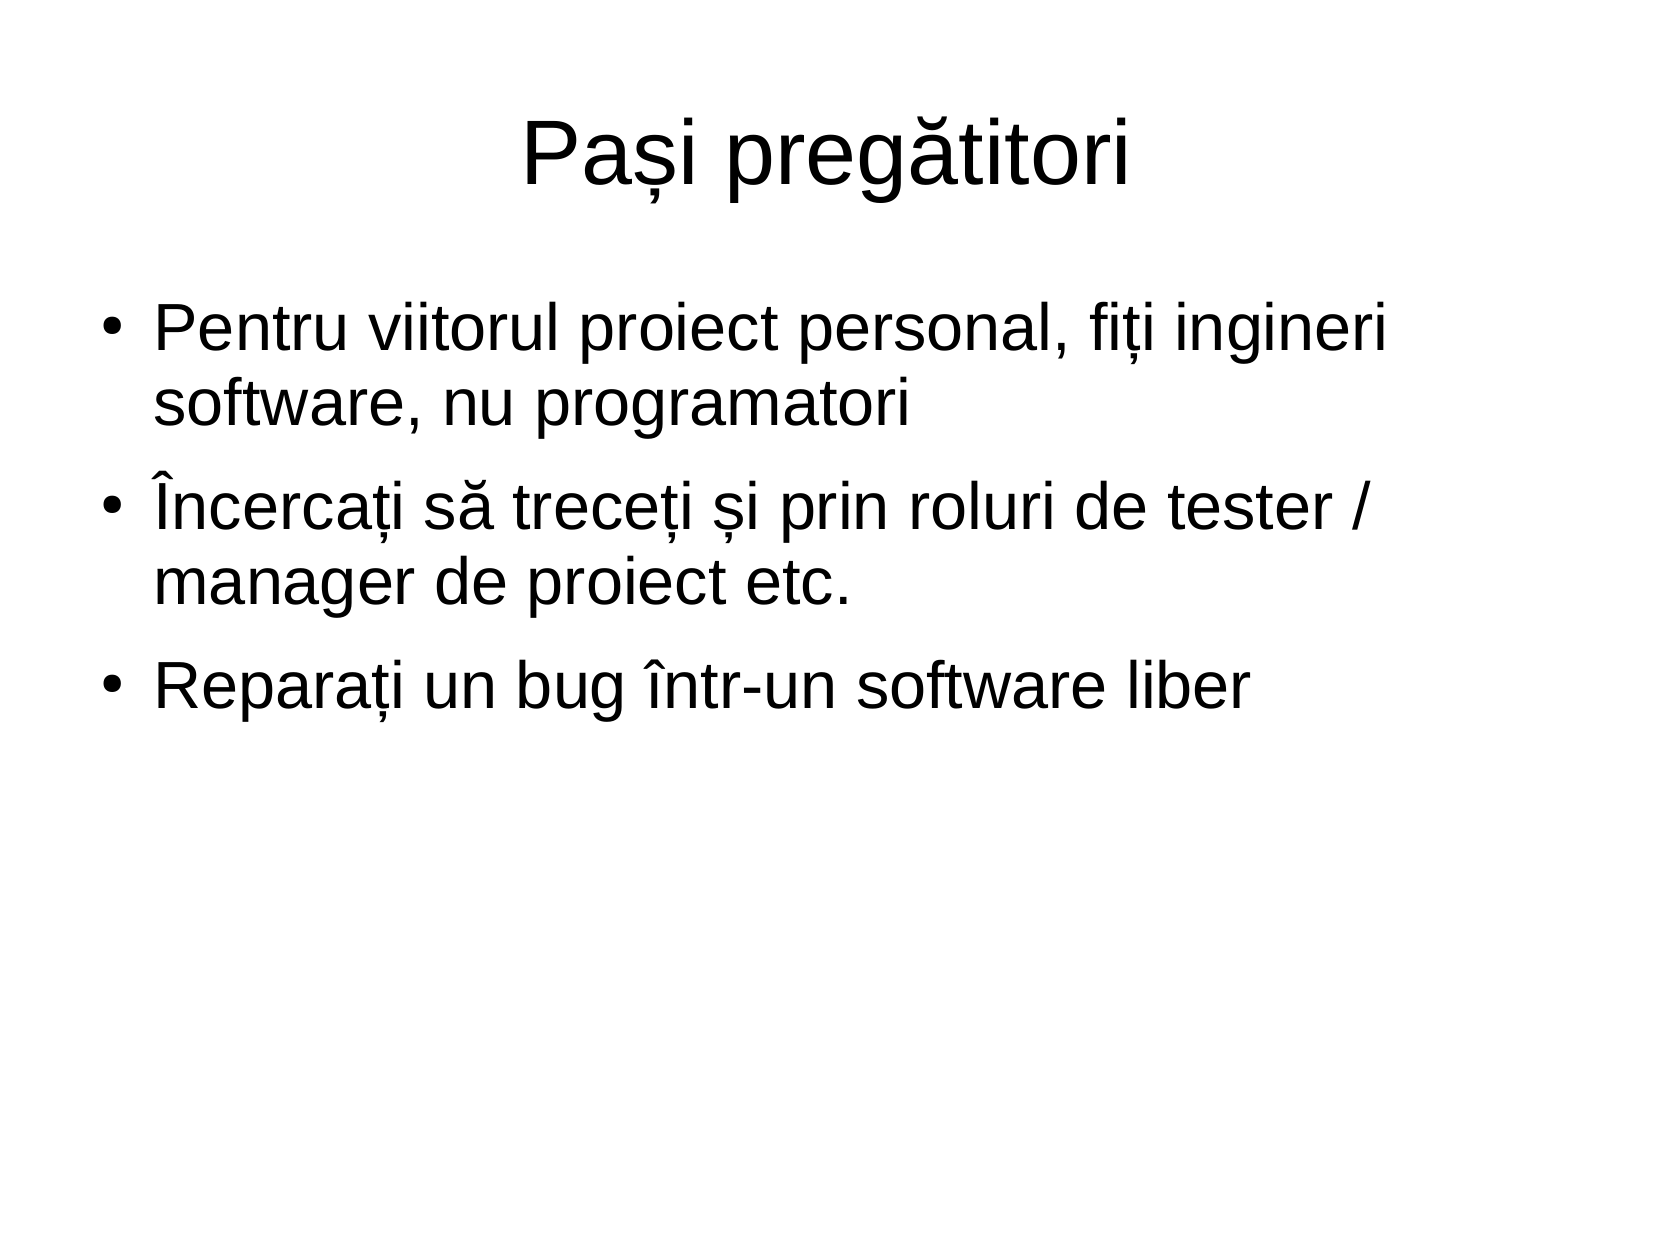

# Pași pregătitori
Pentru viitorul proiect personal, fiți ingineri software, nu programatori
Încercați să treceți și prin roluri de tester / manager de proiect etc.
Reparați un bug într-un software liber